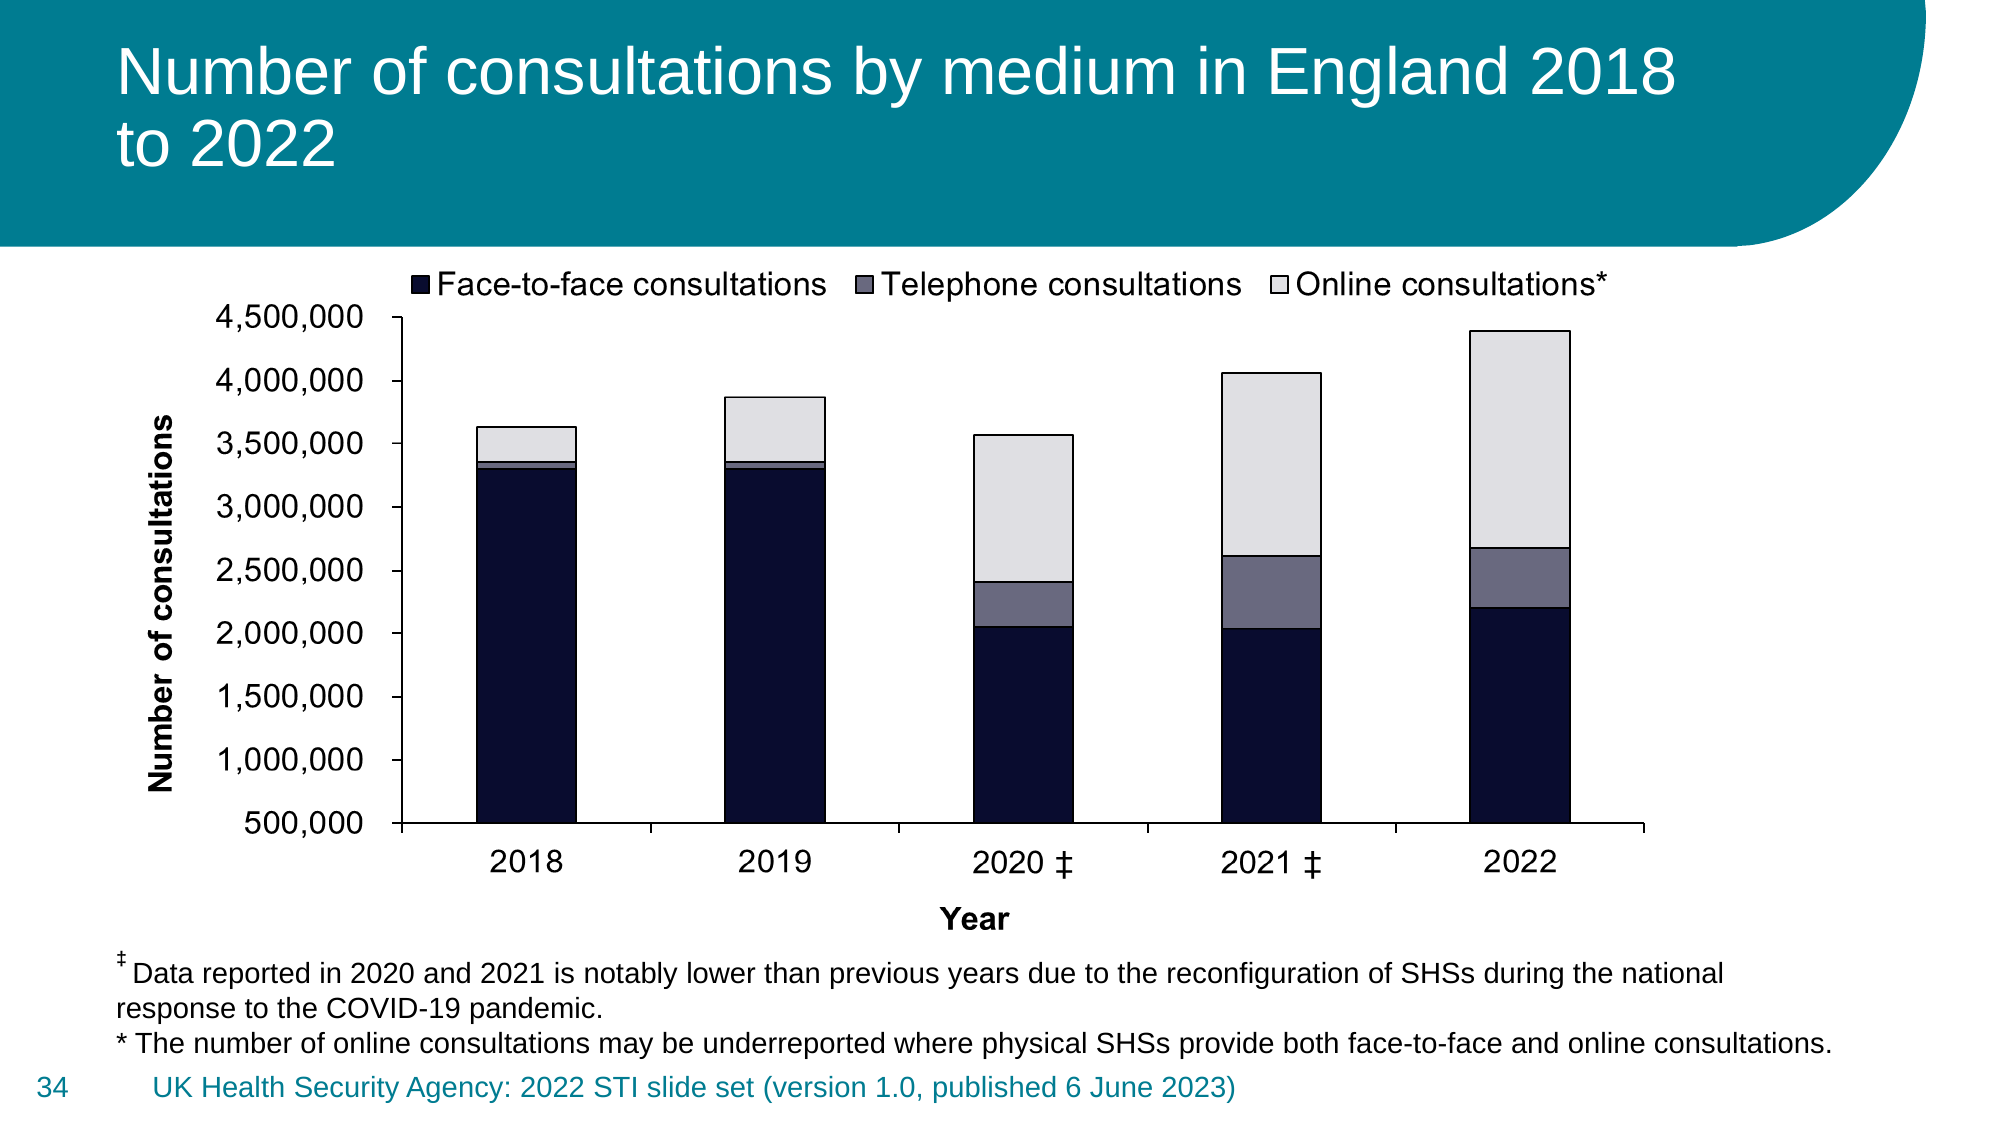

# Number of consultations by medium in England 2018 to 2022
‡ Data reported in 2020 and 2021 is notably lower than previous years due to the reconfiguration of SHSs during the national response to the COVID-19 pandemic.
* The number of online consultations may be underreported where physical SHSs provide both face-to-face and online consultations.
34
UK Health Security Agency: 2022 STI slide set (version 1.0, published 6 June 2023)